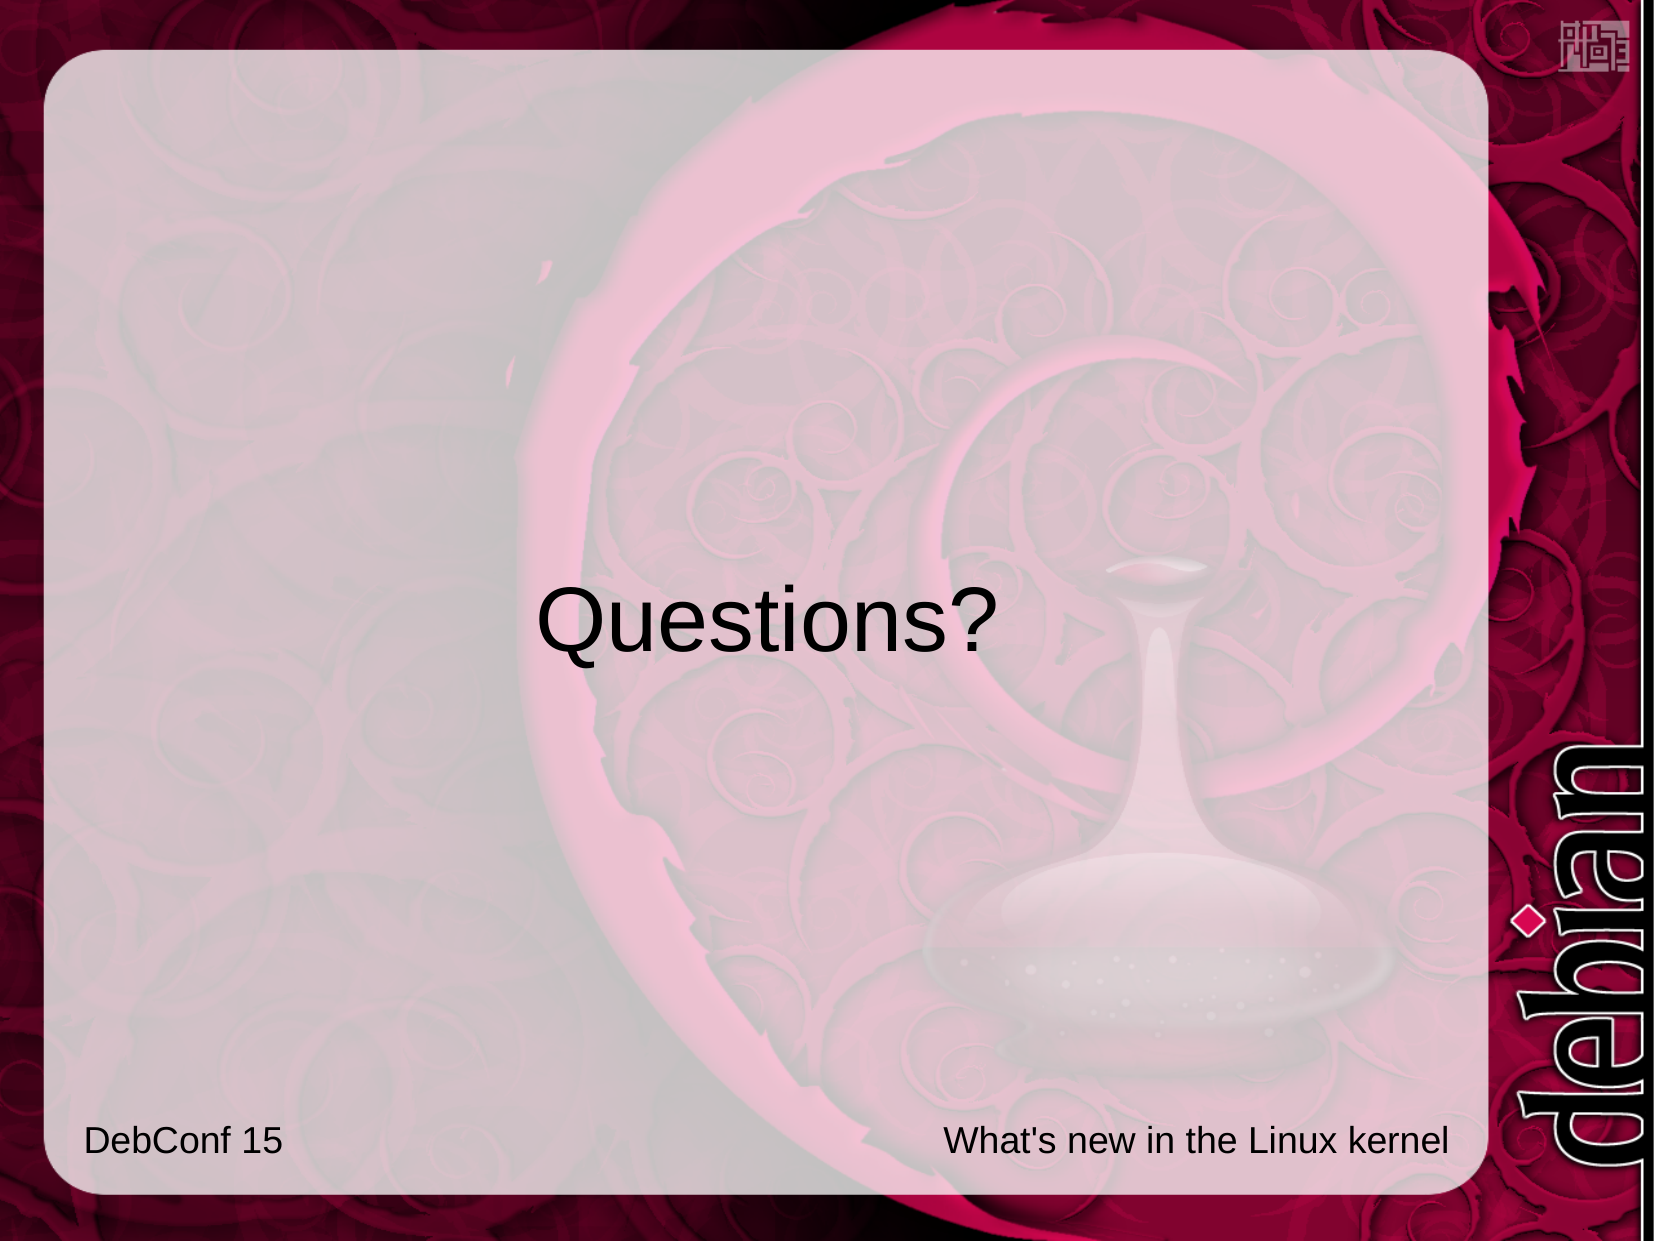

# Questions?
DebConf 15
What's new in the Linux kernel